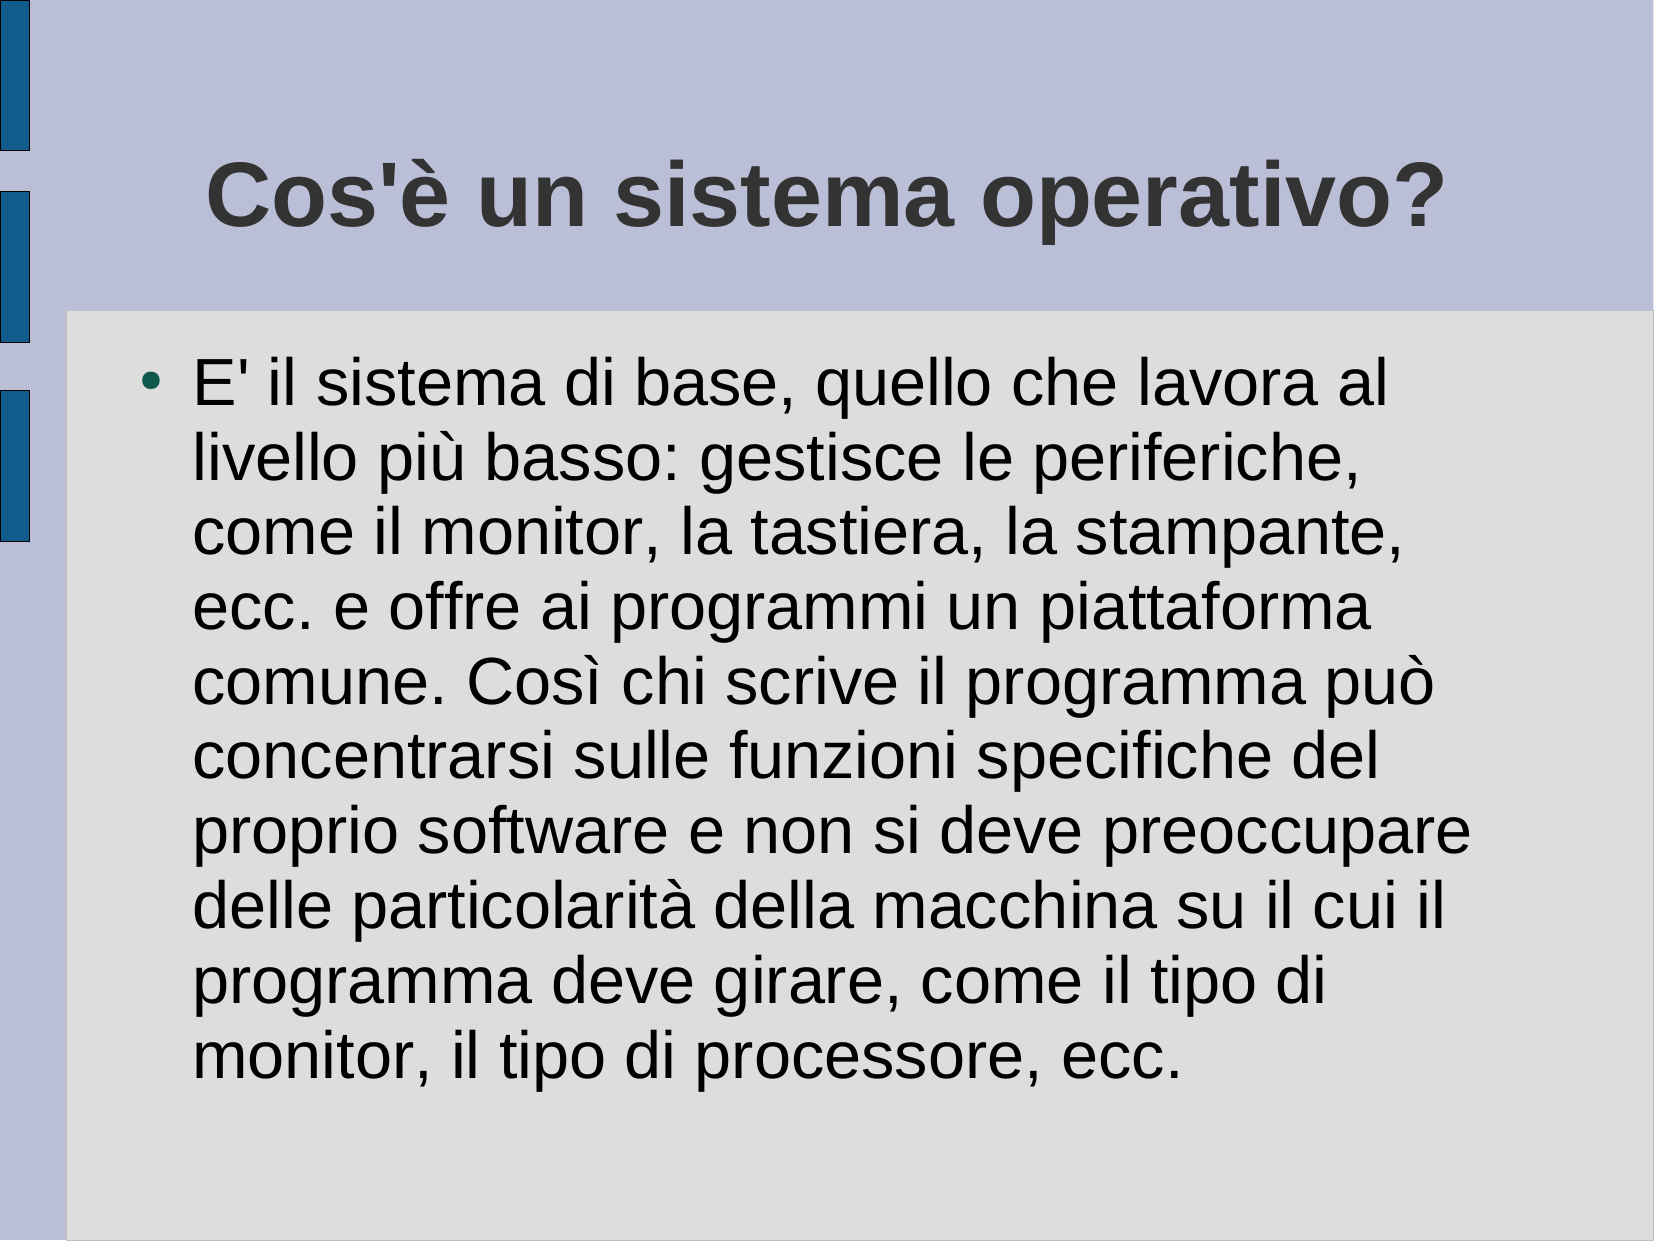

# Cos'è un sistema operativo?
E' il sistema di base, quello che lavora al livello più basso: gestisce le periferiche, come il monitor, la tastiera, la stampante, ecc. e offre ai programmi un piattaforma comune. Così chi scrive il programma può concentrarsi sulle funzioni specifiche del proprio software e non si deve preoccupare delle particolarità della macchina su il cui il programma deve girare, come il tipo di monitor, il tipo di processore, ecc.